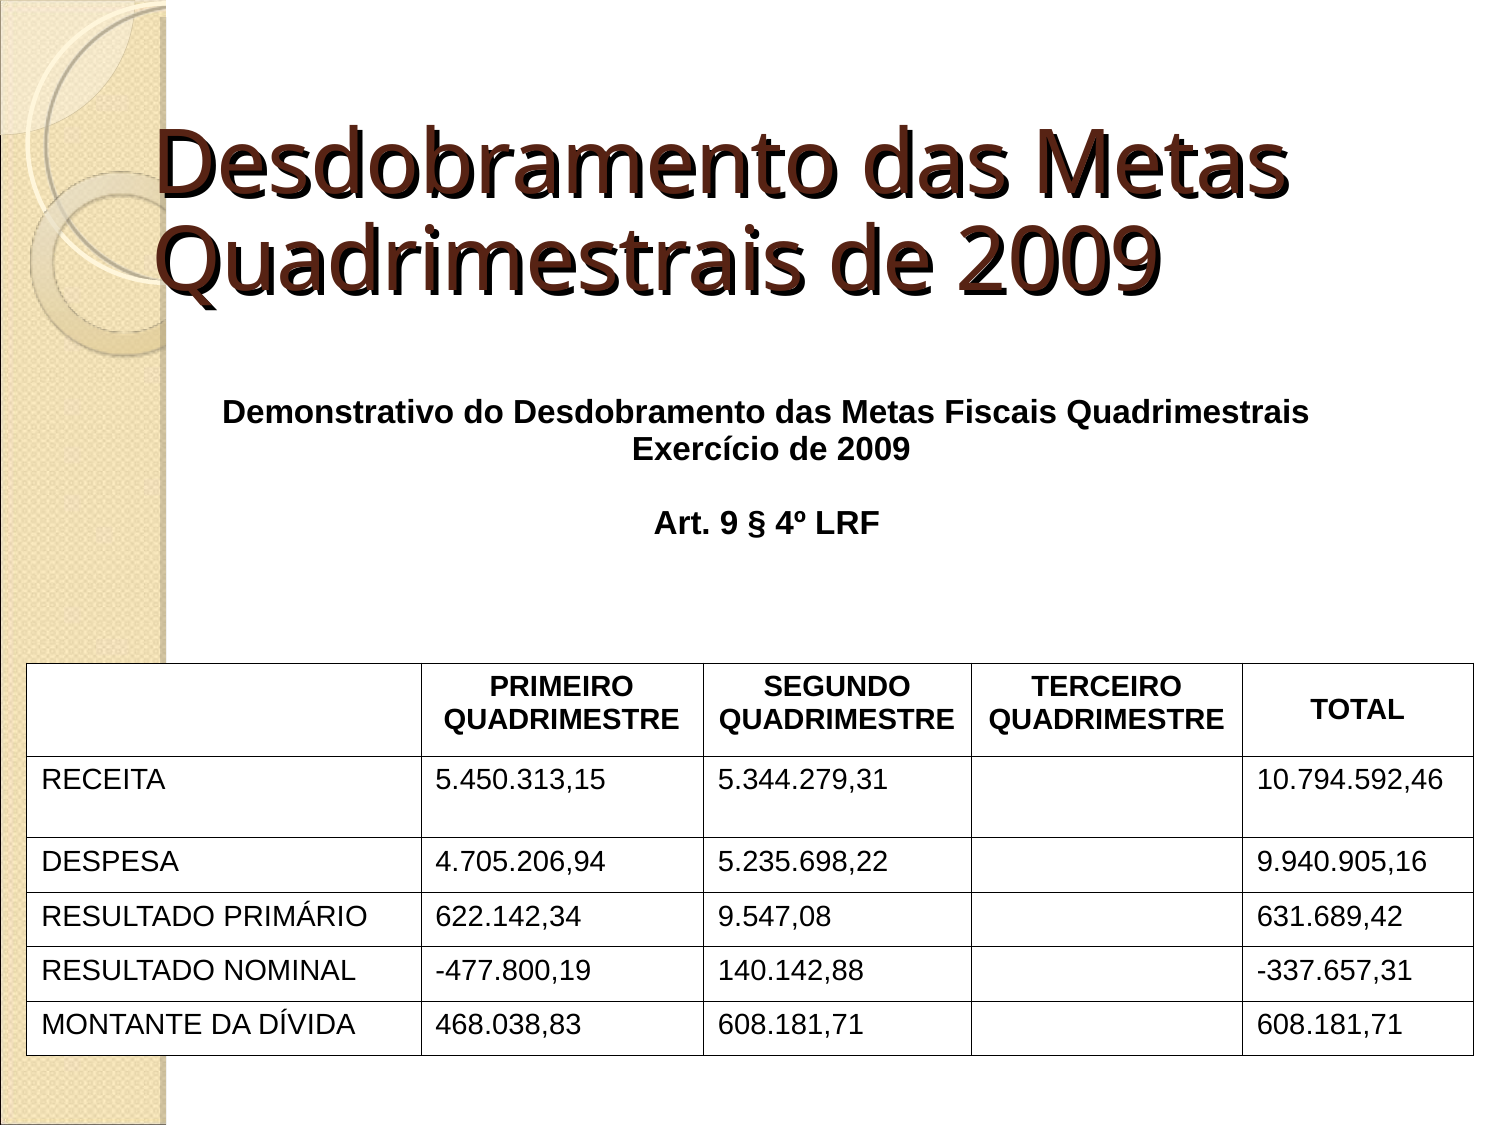

Desdobramento das Metas Quadrimestrais de 2009
Demonstrativo do Desdobramento das Metas Fiscais Quadrimestrais
 Exercício de 2009
Art. 9 § 4º LRF
| ESPECIFICAÇÃO | PRIMEIRO QUADRIMESTRE | SEGUNDO QUADRIMESTRE | TERCEIRO QUADRIMESTRE | TOTAL |
| --- | --- | --- | --- | --- |
| RECEITA | 5.450.313,15 | 5.344.279,31 | | 10.794.592,46 |
| DESPESA | 4.705.206,94 | 5.235.698,22 | | 9.940.905,16 |
| RESULTADO PRIMÁRIO | 622.142,34 | 9.547,08 | | 631.689,42 |
| RESULTADO NOMINAL | -477.800,19 | 140.142,88 | | -337.657,31 |
| MONTANTE DA DÍVIDA | 468.038,83 | 608.181,71 | | 608.181,71 |